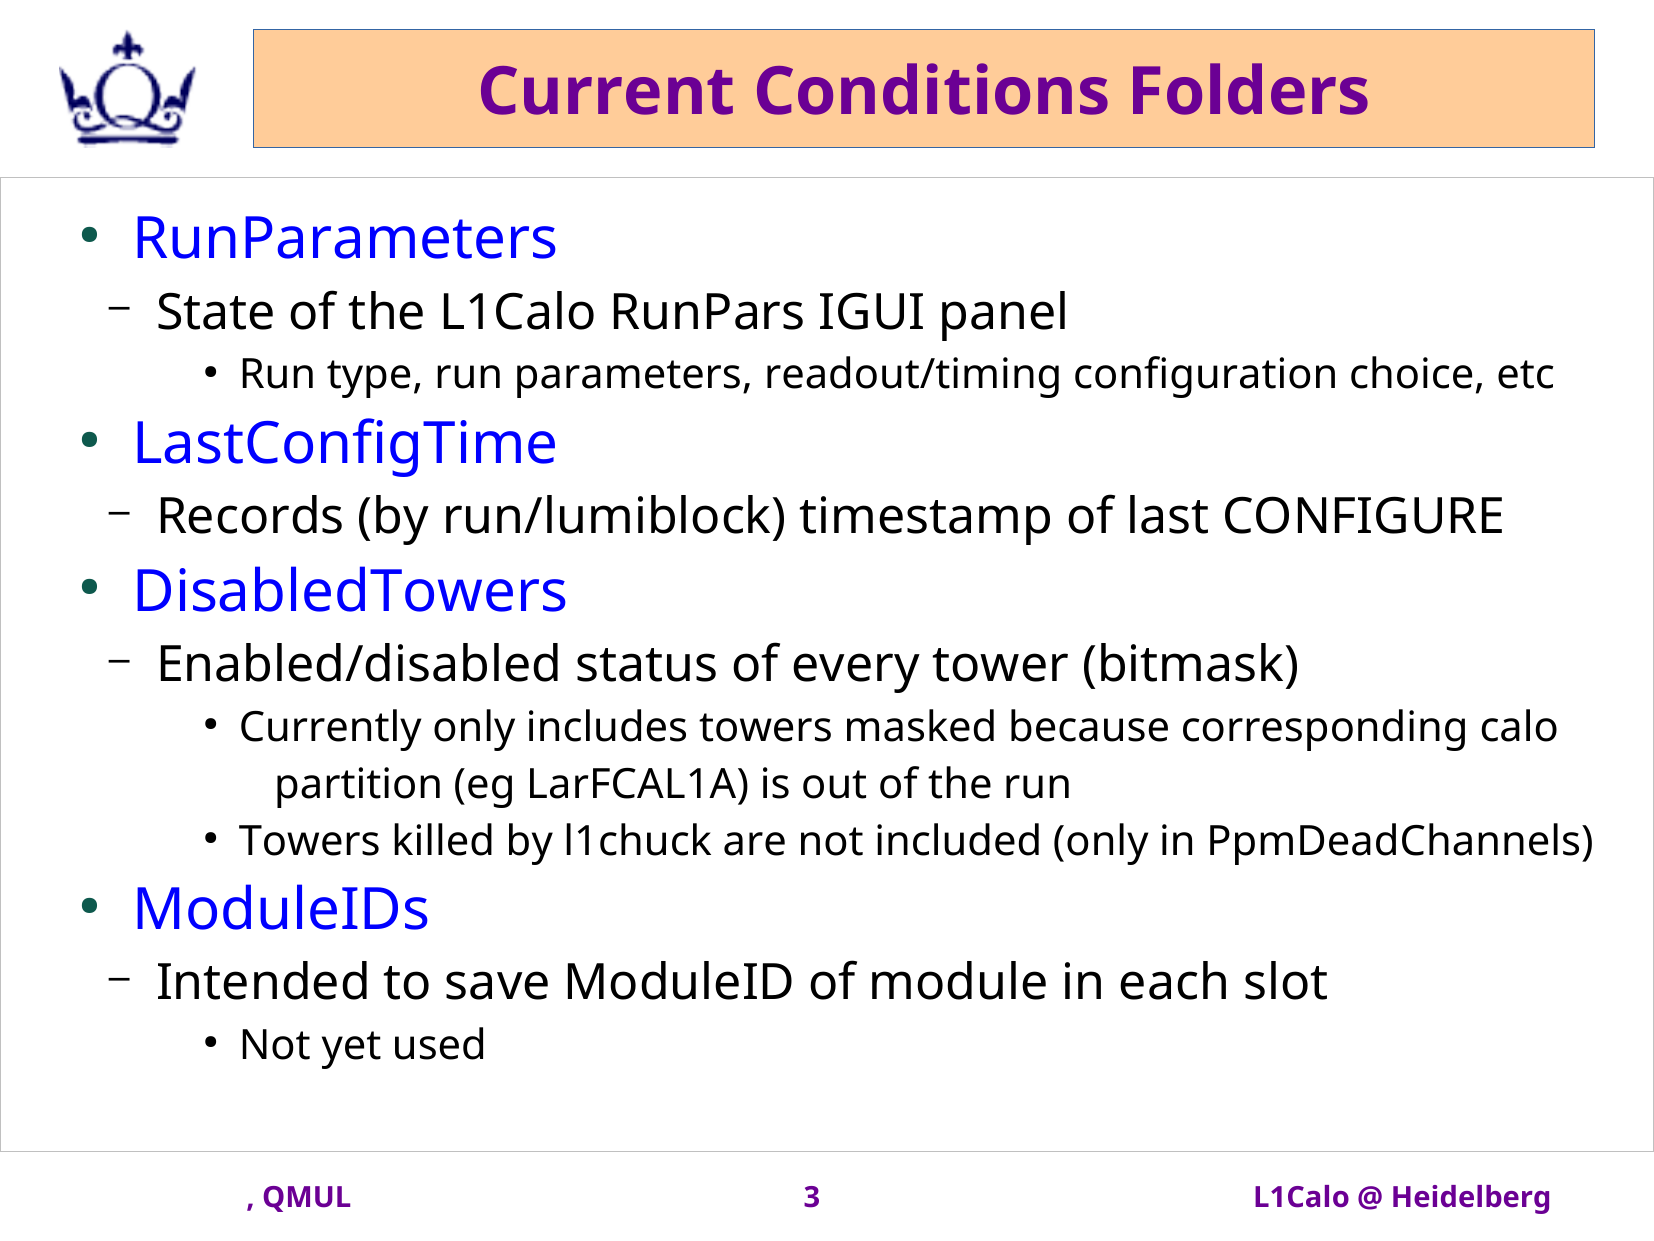

# Current Conditions Folders
RunParameters
State of the L1Calo RunPars IGUI panel
Run type, run parameters, readout/timing configuration choice, etc
LastConfigTime
Records (by run/lumiblock) timestamp of last CONFIGURE
DisabledTowers
Enabled/disabled status of every tower (bitmask)
Currently only includes towers masked because corresponding calo partition (eg LarFCAL1A) is out of the run
Towers killed by l1chuck are not included (only in PpmDeadChannels)
ModuleIDs
Intended to save ModuleID of module in each slot
Not yet used